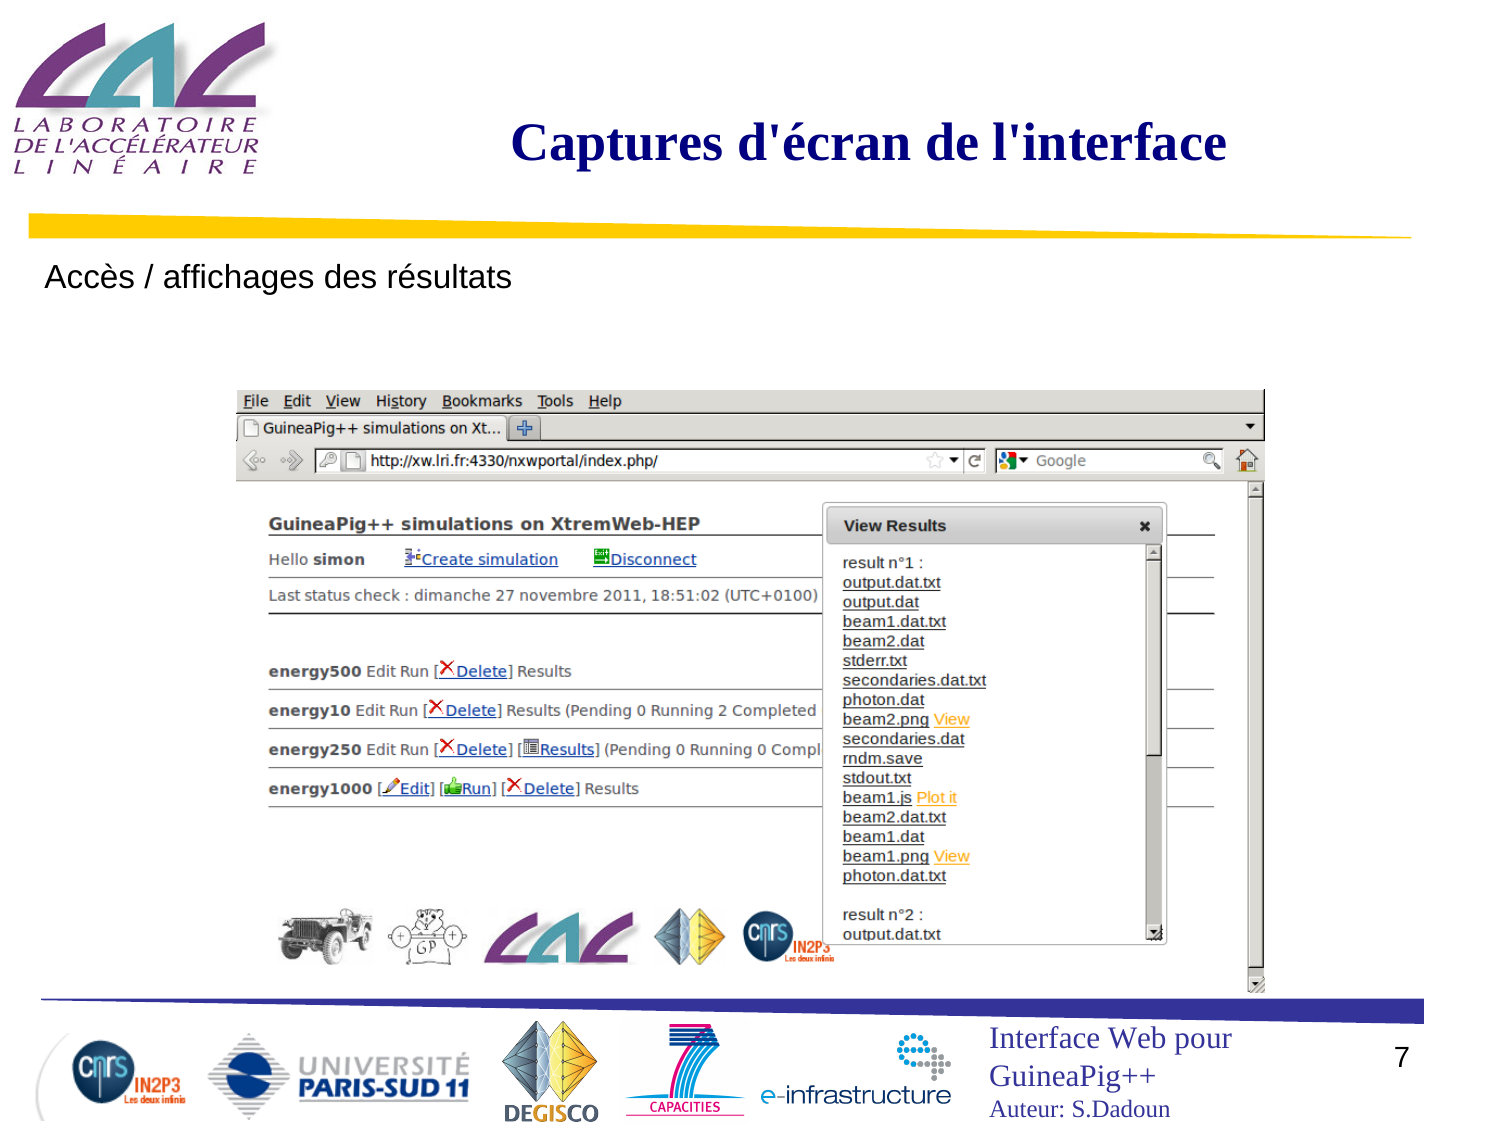

# Captures d'écran de l'interface
Accès / affichages des résultats